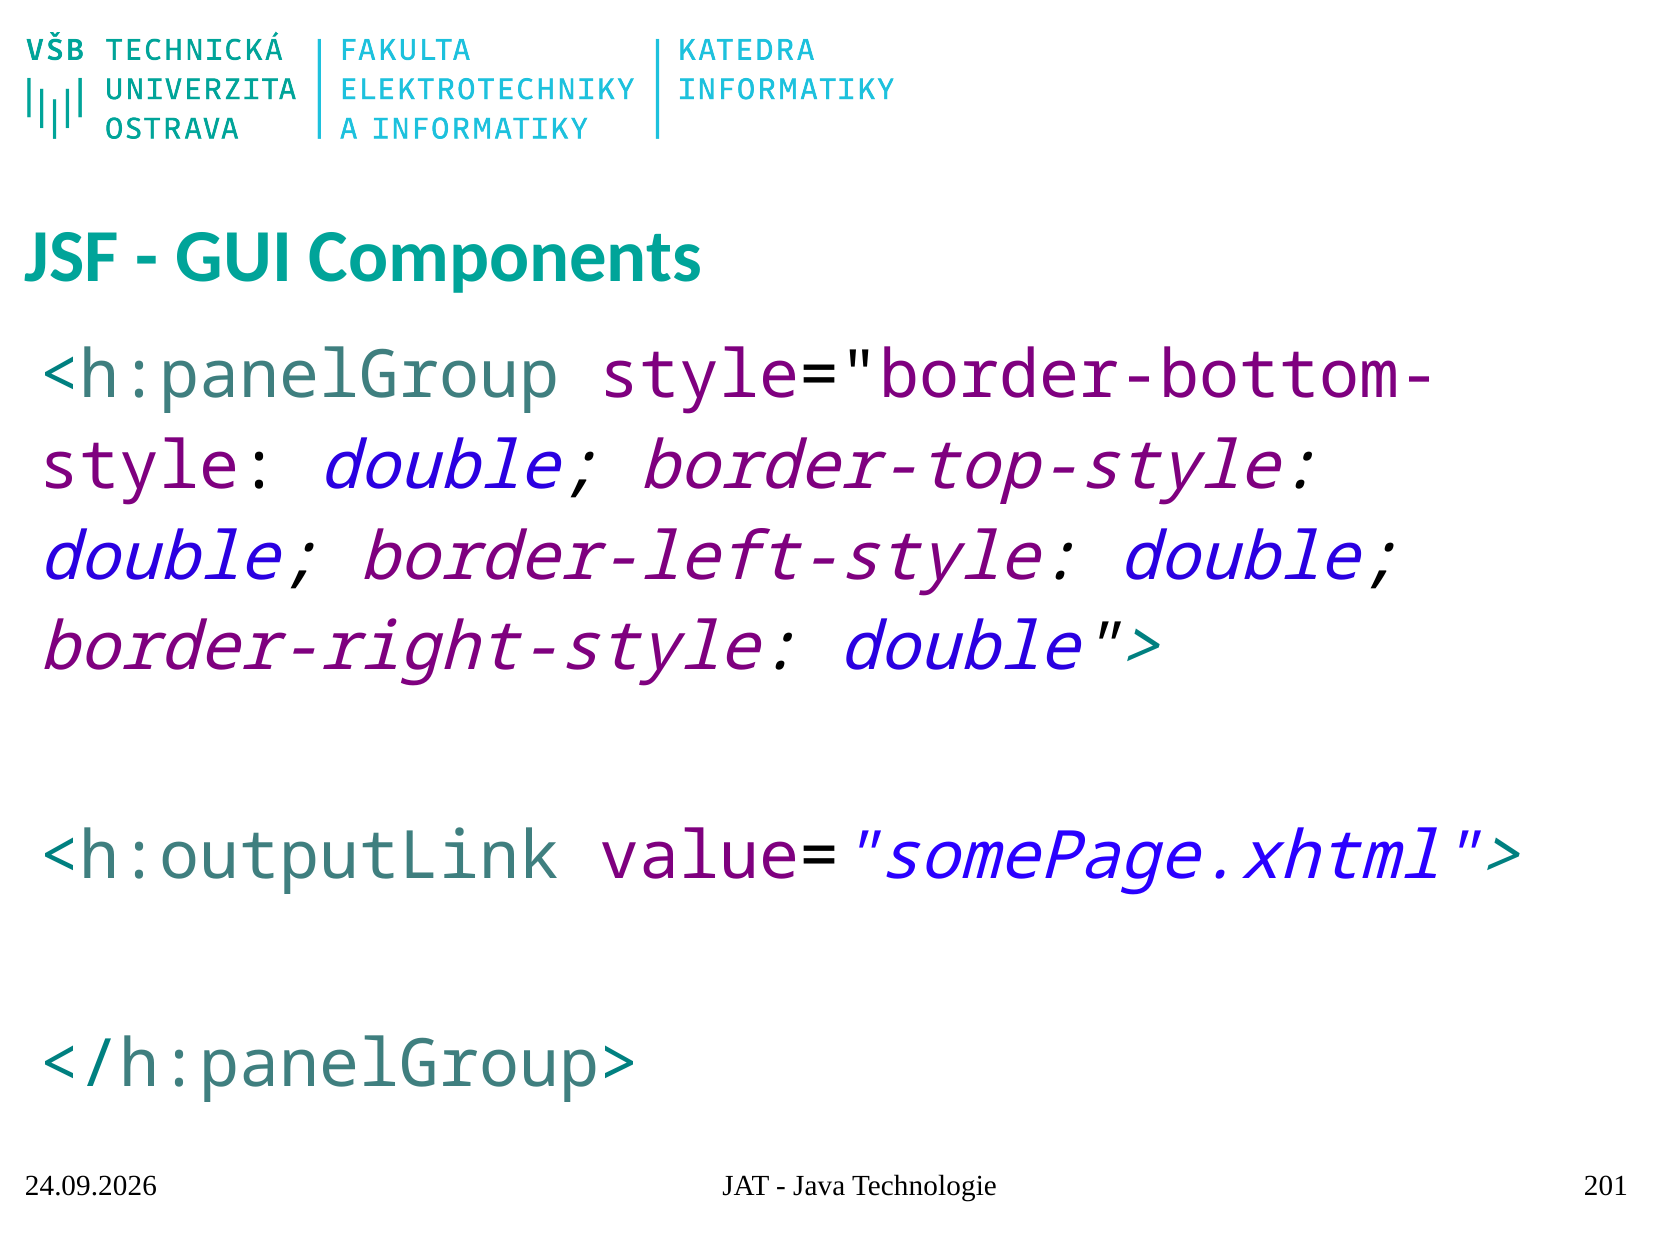

JSF - GUI Components
# <h:panelGroup style="border-bottom-style: double; border-top-style: double; border-left-style: double; border-right-style: double">
<h:outputLink value="somePage.xhtml">
</h:panelGroup>
JAT - Java Technologie
201